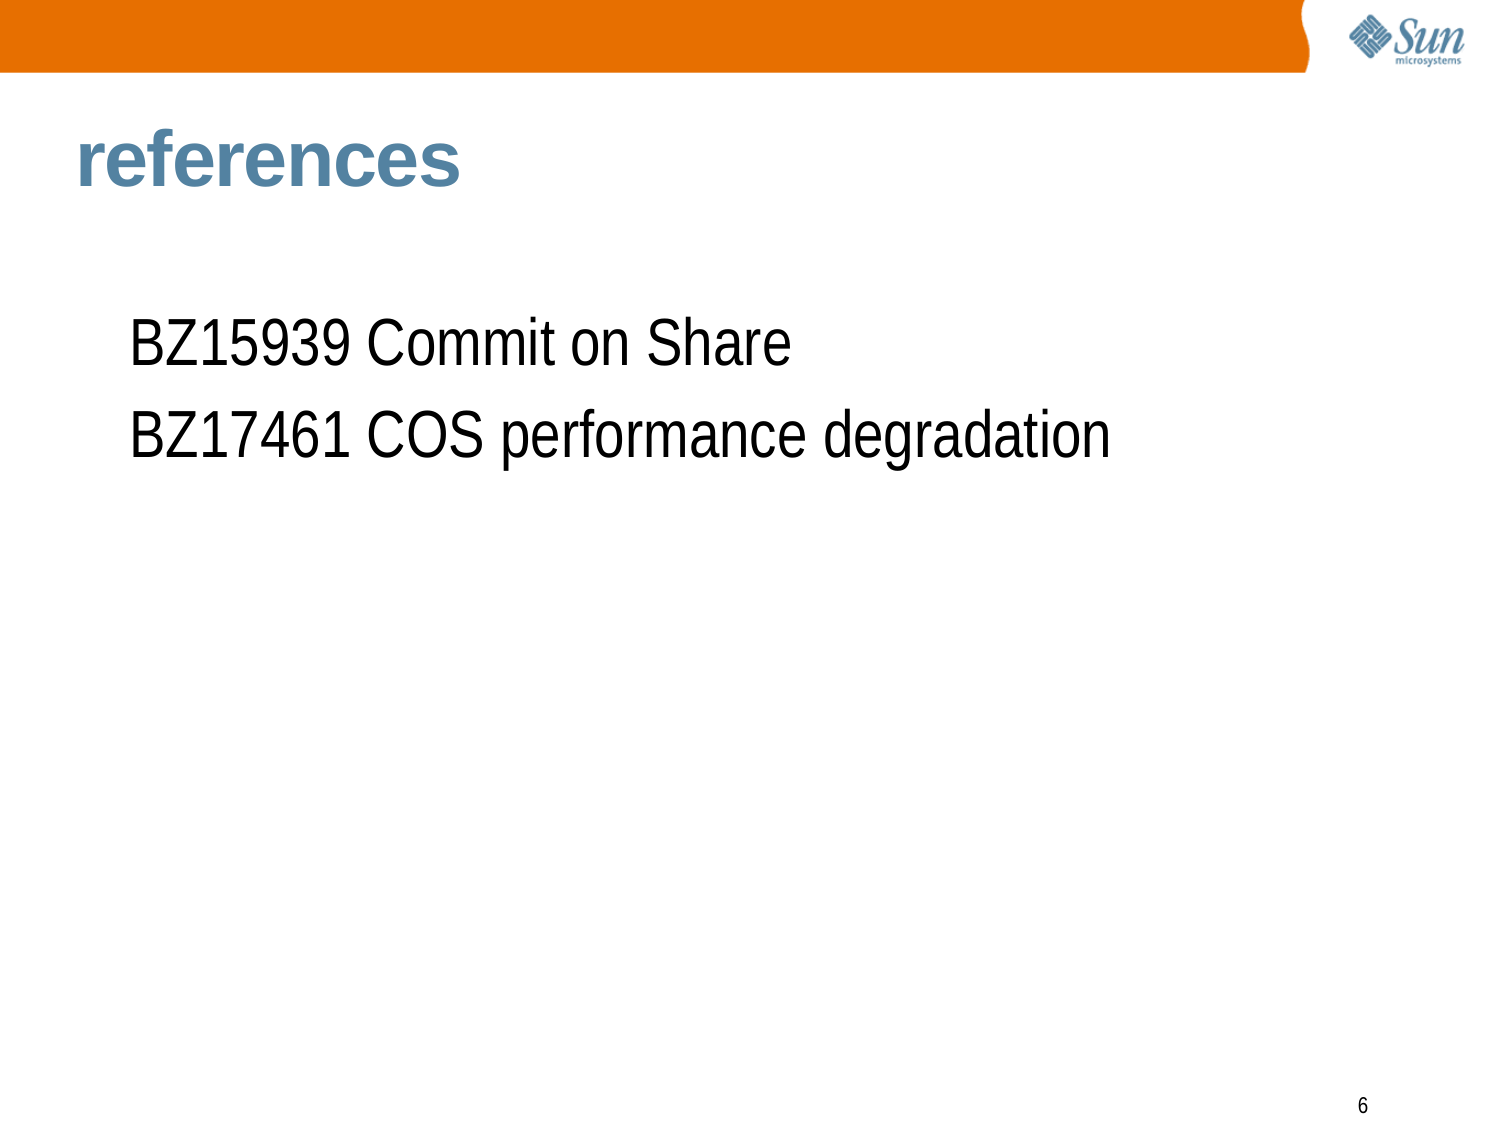

# references
BZ15939 Commit on Share
BZ17461 COS performance degradation